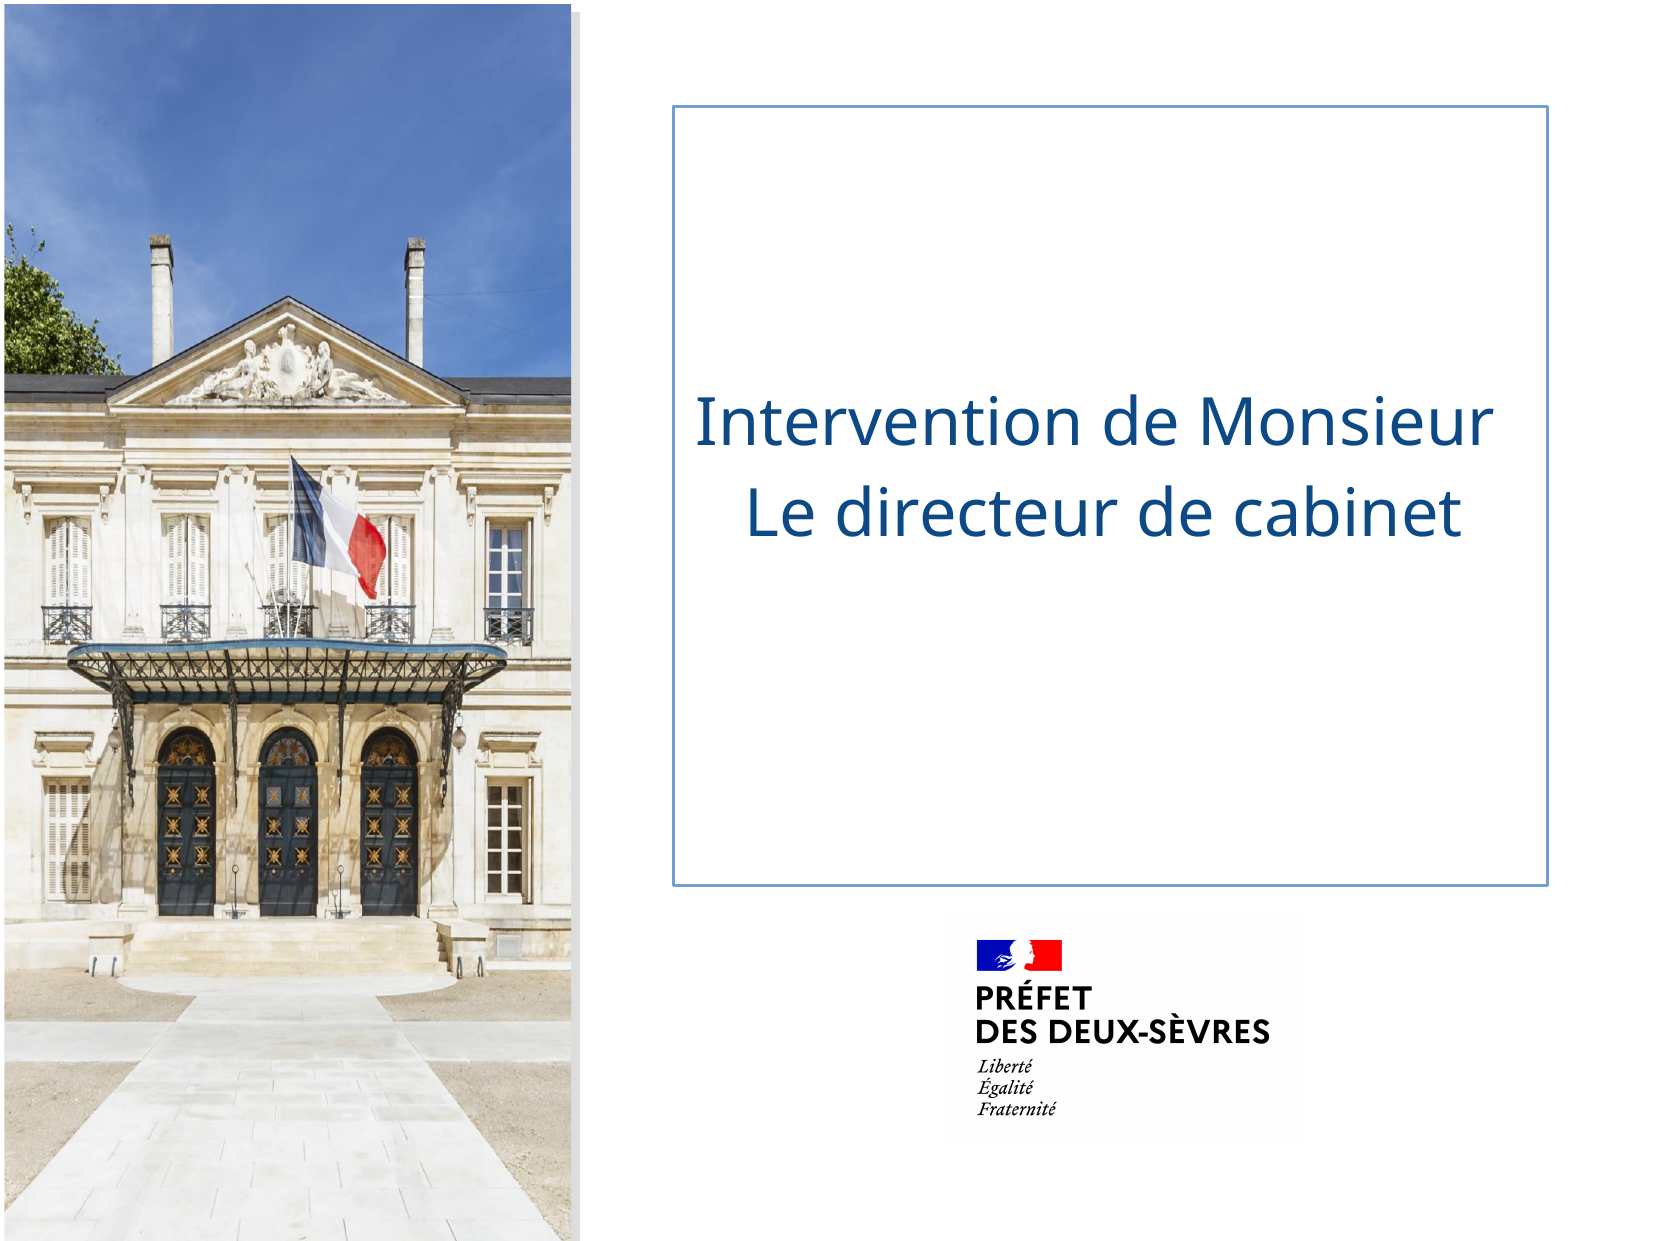

Intervention de Monsieur
Le directeur de cabinet